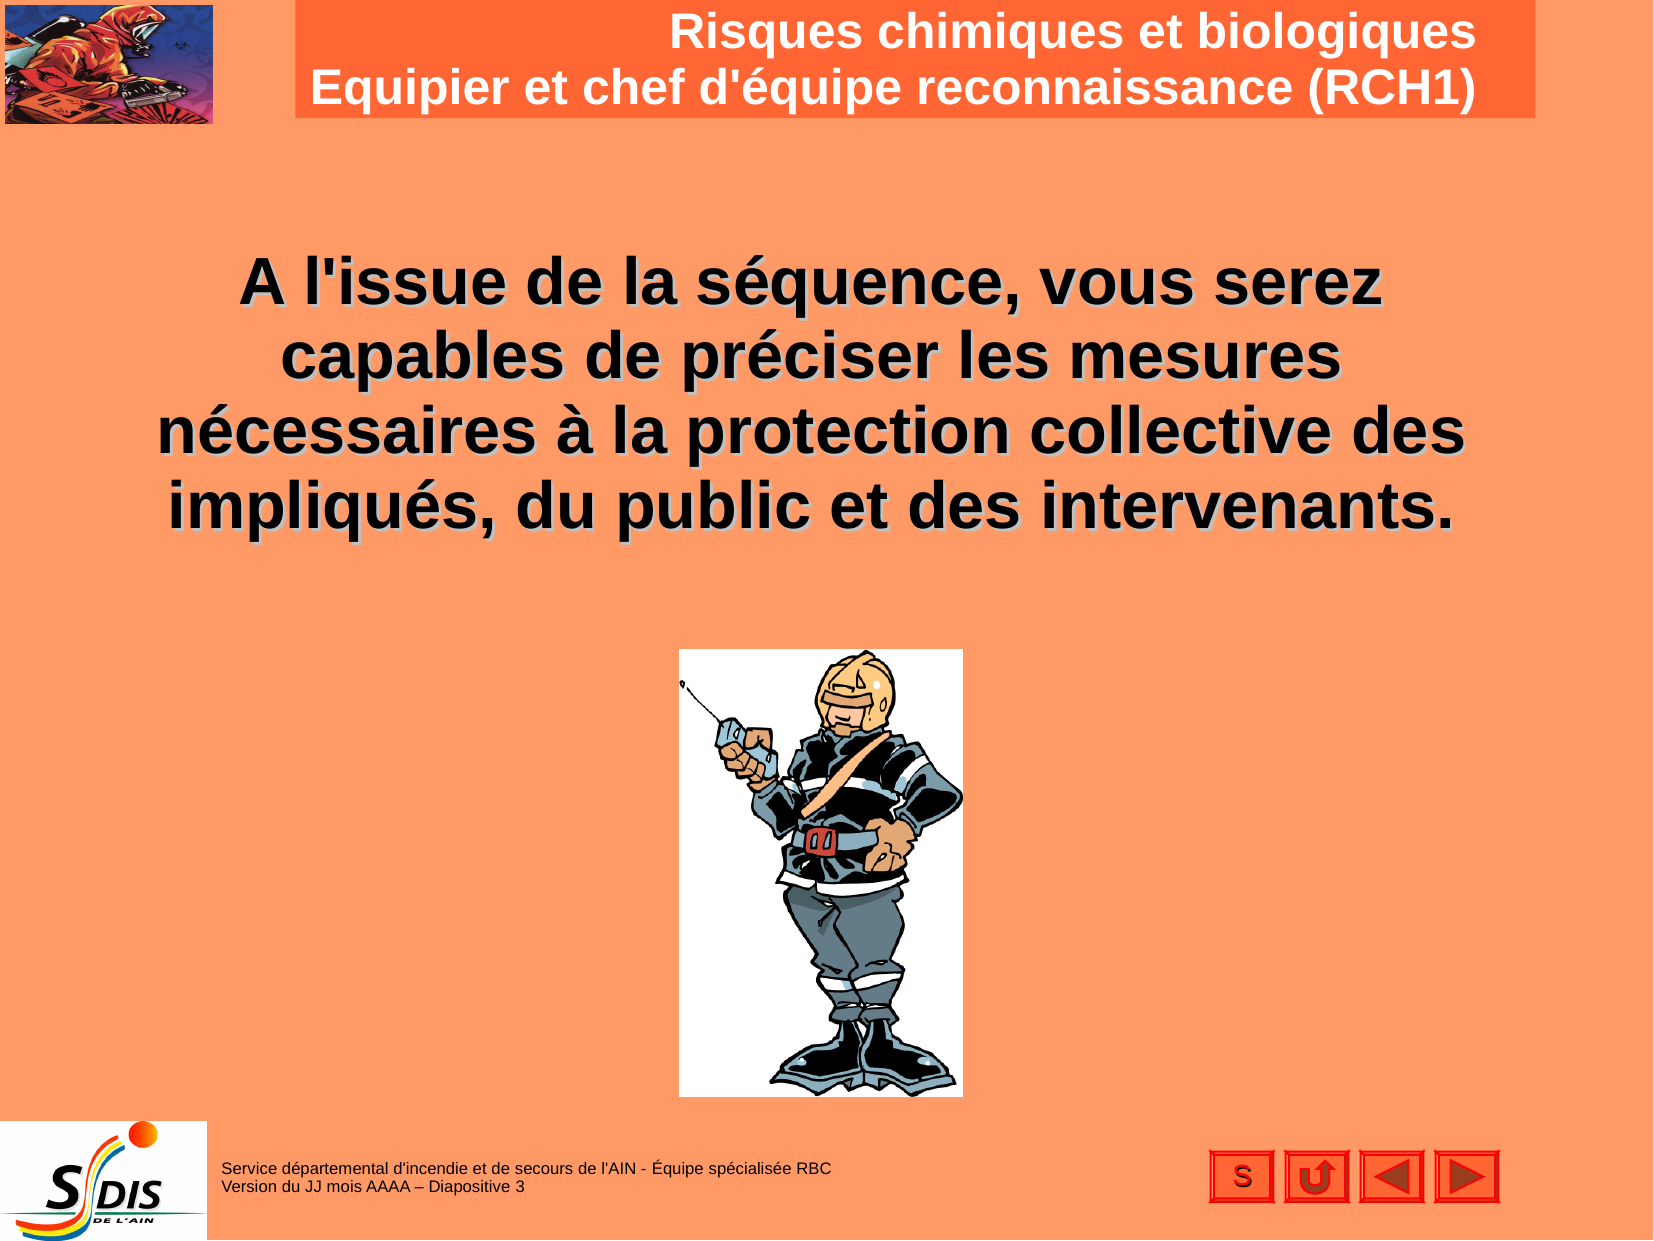

A l'issue de la séquence, vous serez capables de préciser les mesures nécessaires à la protection collective des impliqués, du public et des intervenants.
S